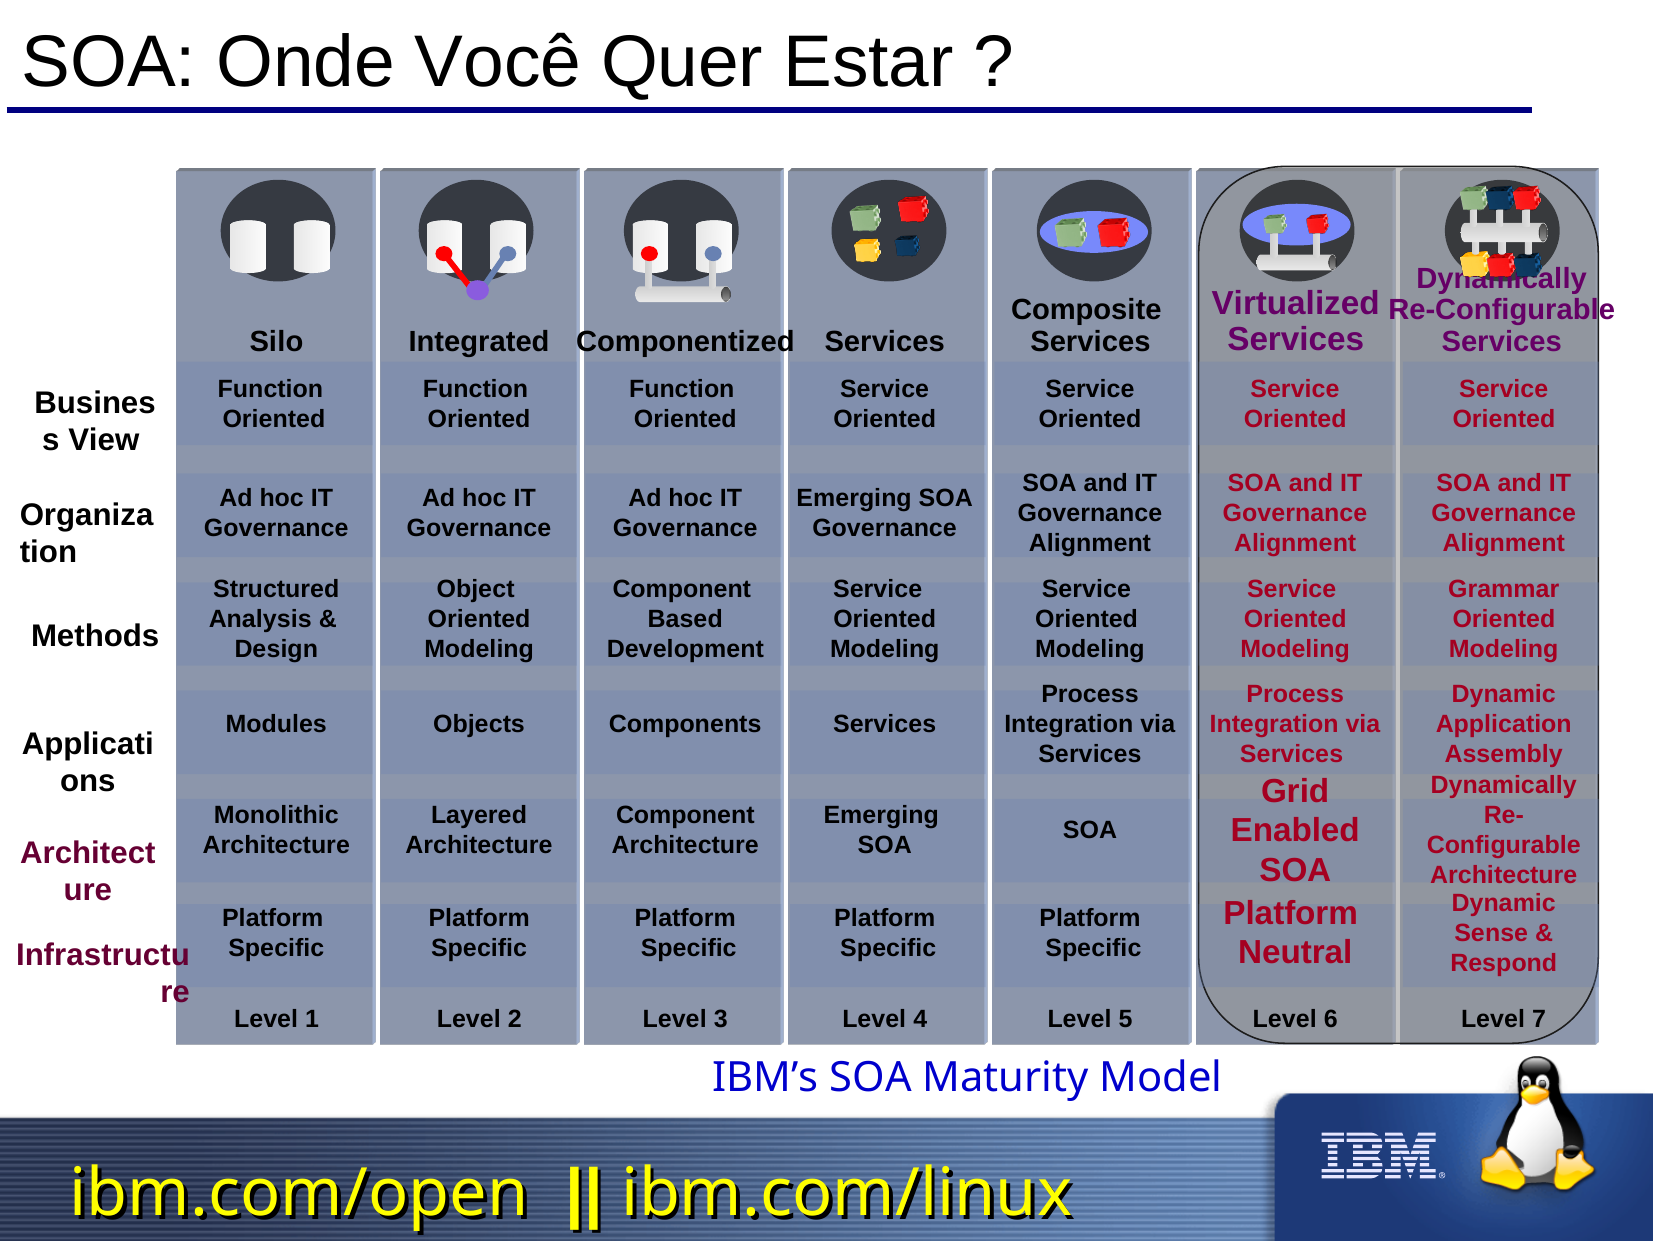

SOA: Onde Você Quer Estar ?
Dynamically
Re-Configurable
Services
Virtualized
Services
Composite
Services
Silo
Integrated
Componentized
Services
Function
Oriented
Function
Oriented
Function
Oriented
Service
Oriented
Service
Oriented
Service
Oriented
Service
Oriented
Emerging SOA Governance
SOA and IT Governance Alignment
SOA and IT Governance Alignment
SOA and IT Governance Alignment
Ad hoc IT Governance
Ad hoc IT Governance
Ad hoc IT Governance
Component Based Development
Structured Analysis &
Design
Object
Oriented
Modeling
Service
Oriented
Modeling
Service
Oriented
Modeling
Service
Oriented
Modeling
Grammar
Oriented
Modeling
Process Integration via Services
Process Integration via Services
Dynamic Application Assembly
Modules
Objects
Components
Services
Dynamically Re-Configurable Architecture
Grid Enabled SOA
Monolithic Architecture
Layered Architecture
Component
Architecture
Emerging
SOA
SOA
Dynamic
 Sense &
Respond
Platform
Neutral
Platform
Specific
Platform
Specific
Platform
 Specific
Platform
 Specific
Platform
 Specific
Business View
Organization
Methods
Applications
Architecture
Infrastructure
Level 1
Level 2
Level 3
Level 4
Level 5
Level 6
Level 7
IBM’s SOA Maturity Model